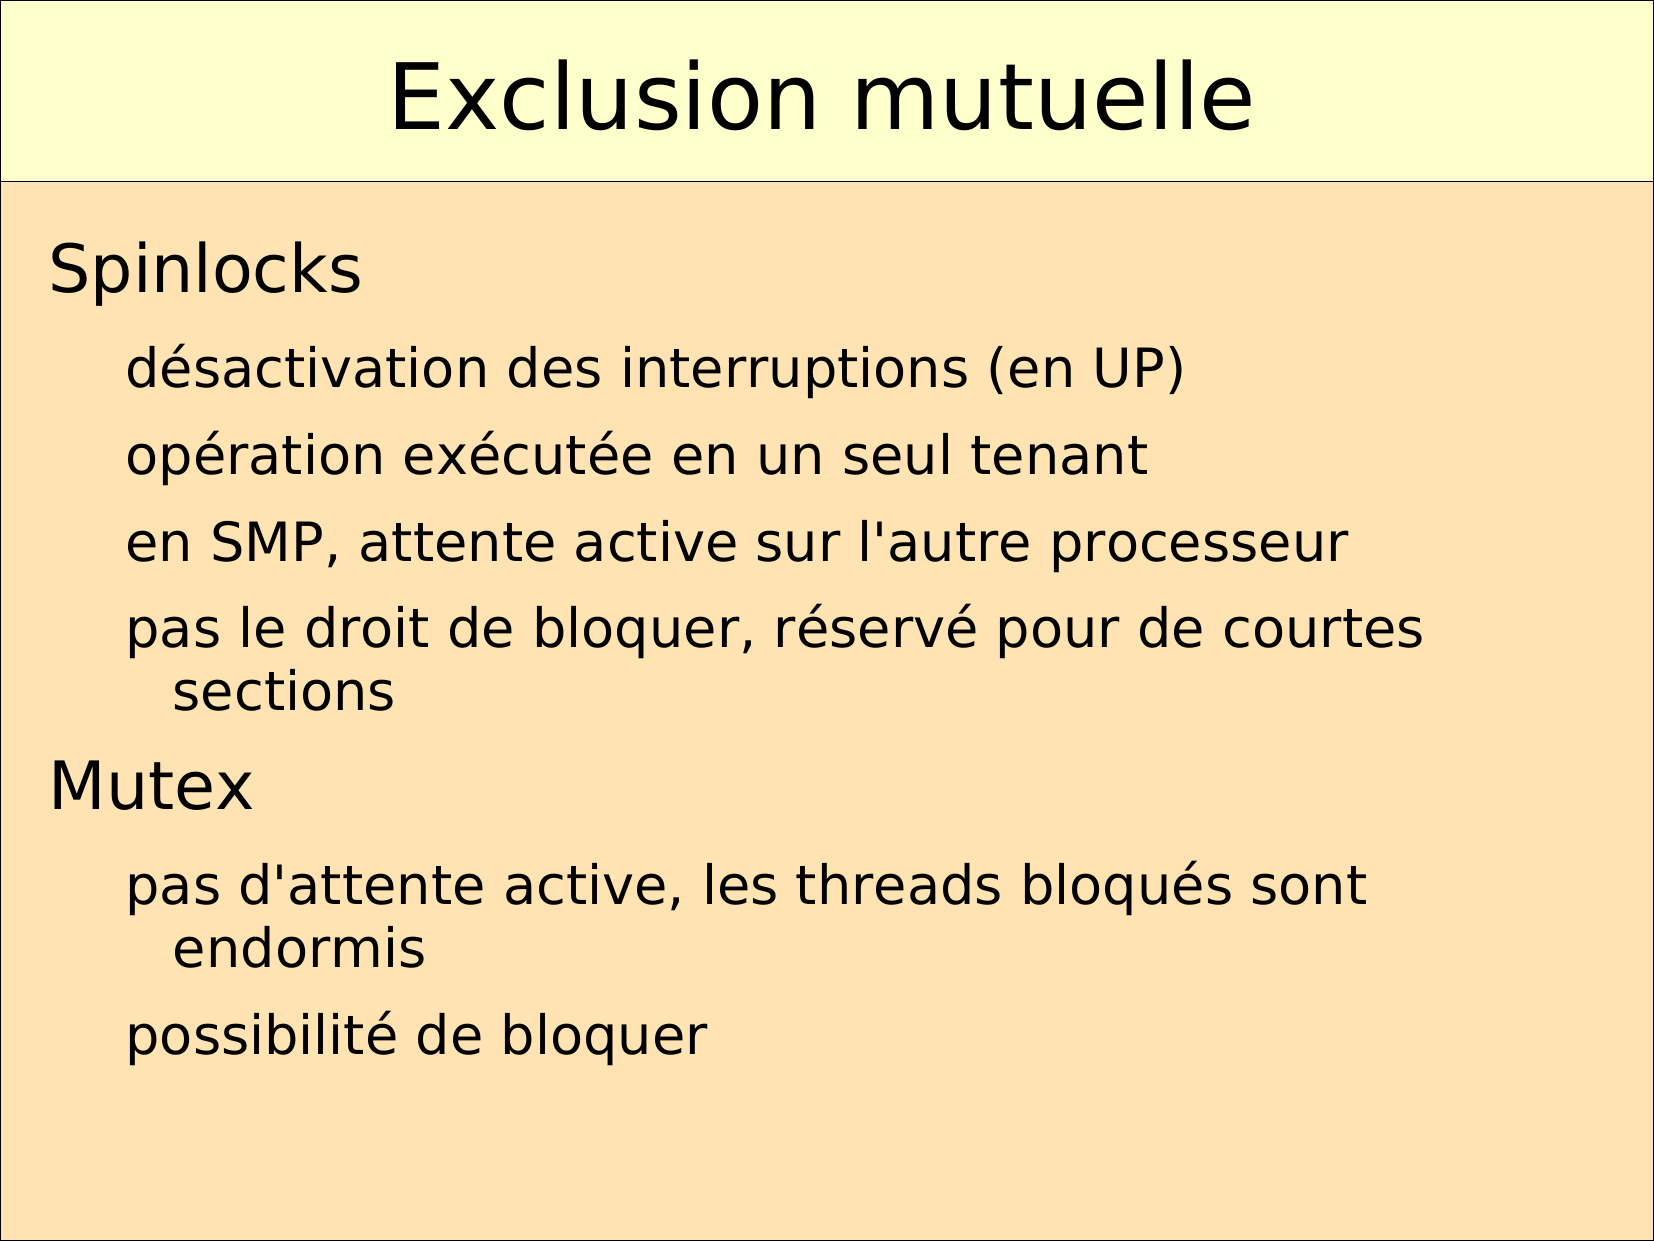

# Exclusion mutuelle
Spinlocks
désactivation des interruptions (en UP)
opération exécutée en un seul tenant
en SMP, attente active sur l'autre processeur
pas le droit de bloquer, réservé pour de courtes sections
Mutex
pas d'attente active, les threads bloqués sont endormis
possibilité de bloquer